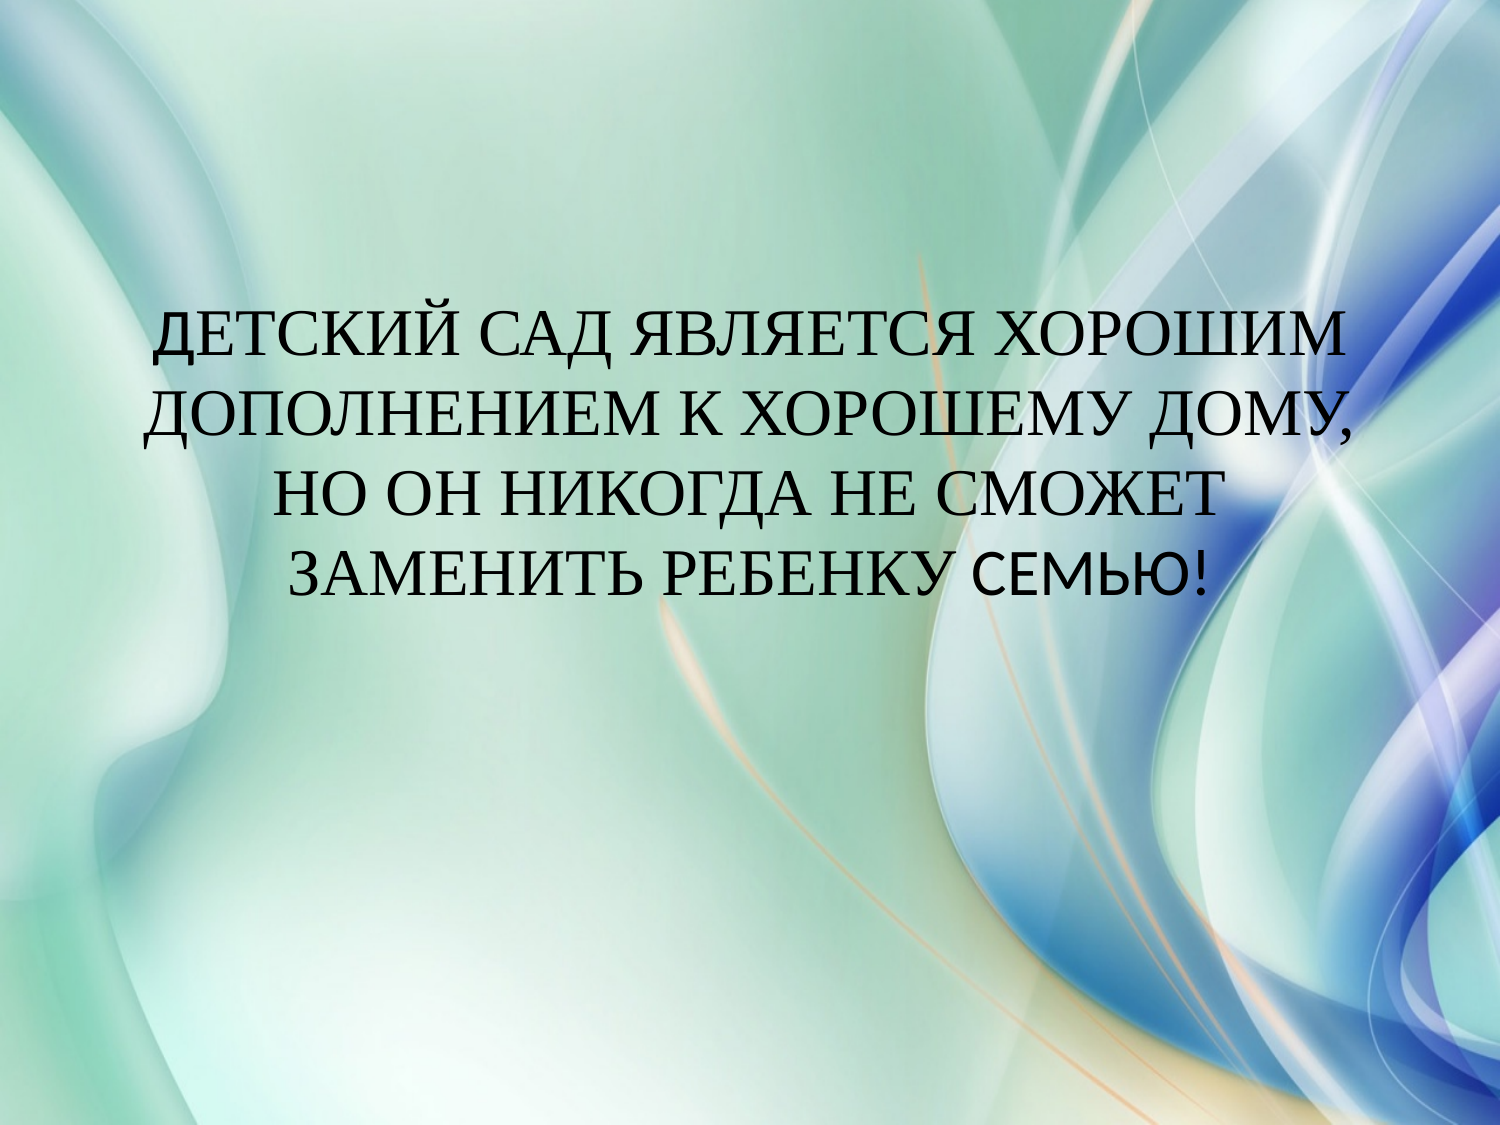

# ДЕТСКИЙ САД ЯВЛЯЕТСЯ ХОРОШИМ ДОПОЛНЕНИЕМ К ХОРОШЕМУ ДОМУ, НО ОН НИКОГДА НЕ СМОЖЕТ ЗАМЕНИТЬ РЕБЕНКУ СЕМЬЮ!